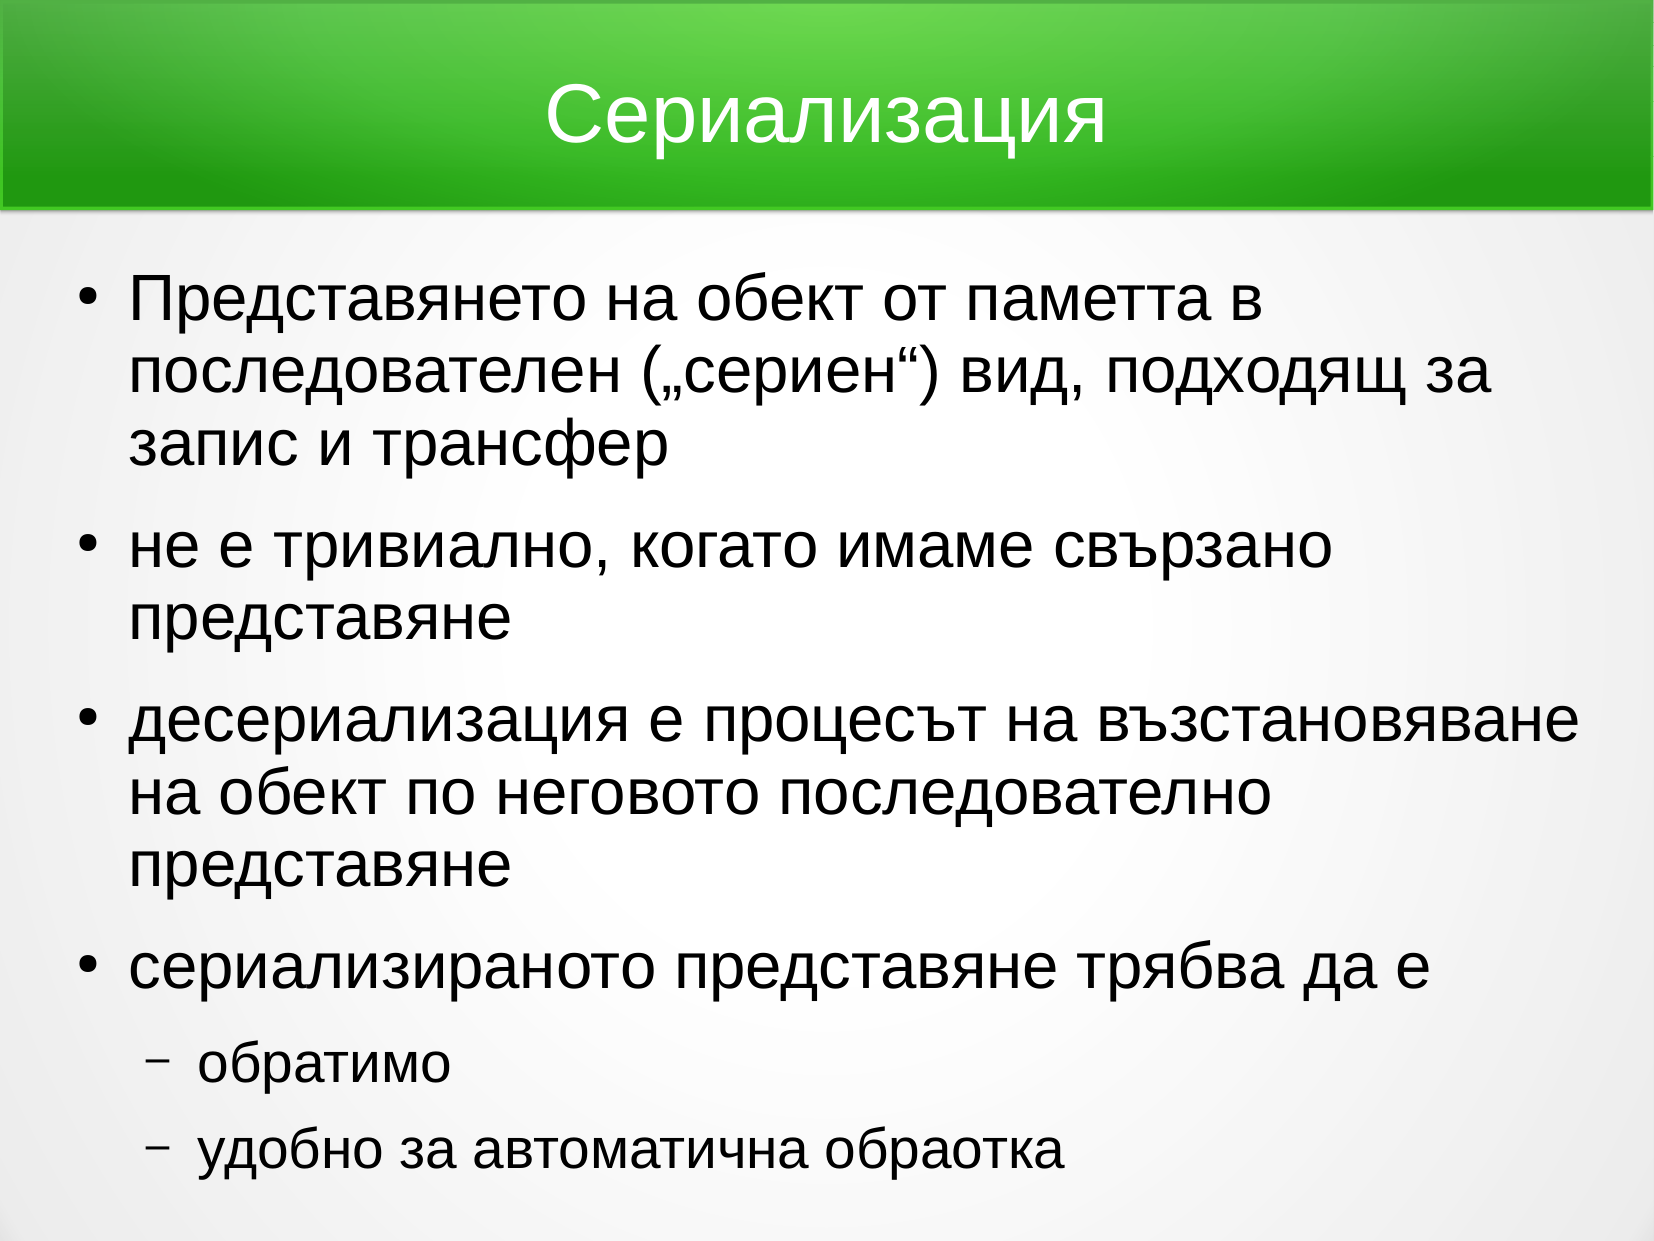

# Сериализация
Представянето на обект от паметта в последователен („сериен“) вид, подходящ за запис и трансфер
не е тривиално, когато имаме свързано представяне
десериализация е процесът на възстановяване на обект по неговото последователно представяне
сериализираното представяне трябва да е
обратимо
удобно за автоматична обраотка